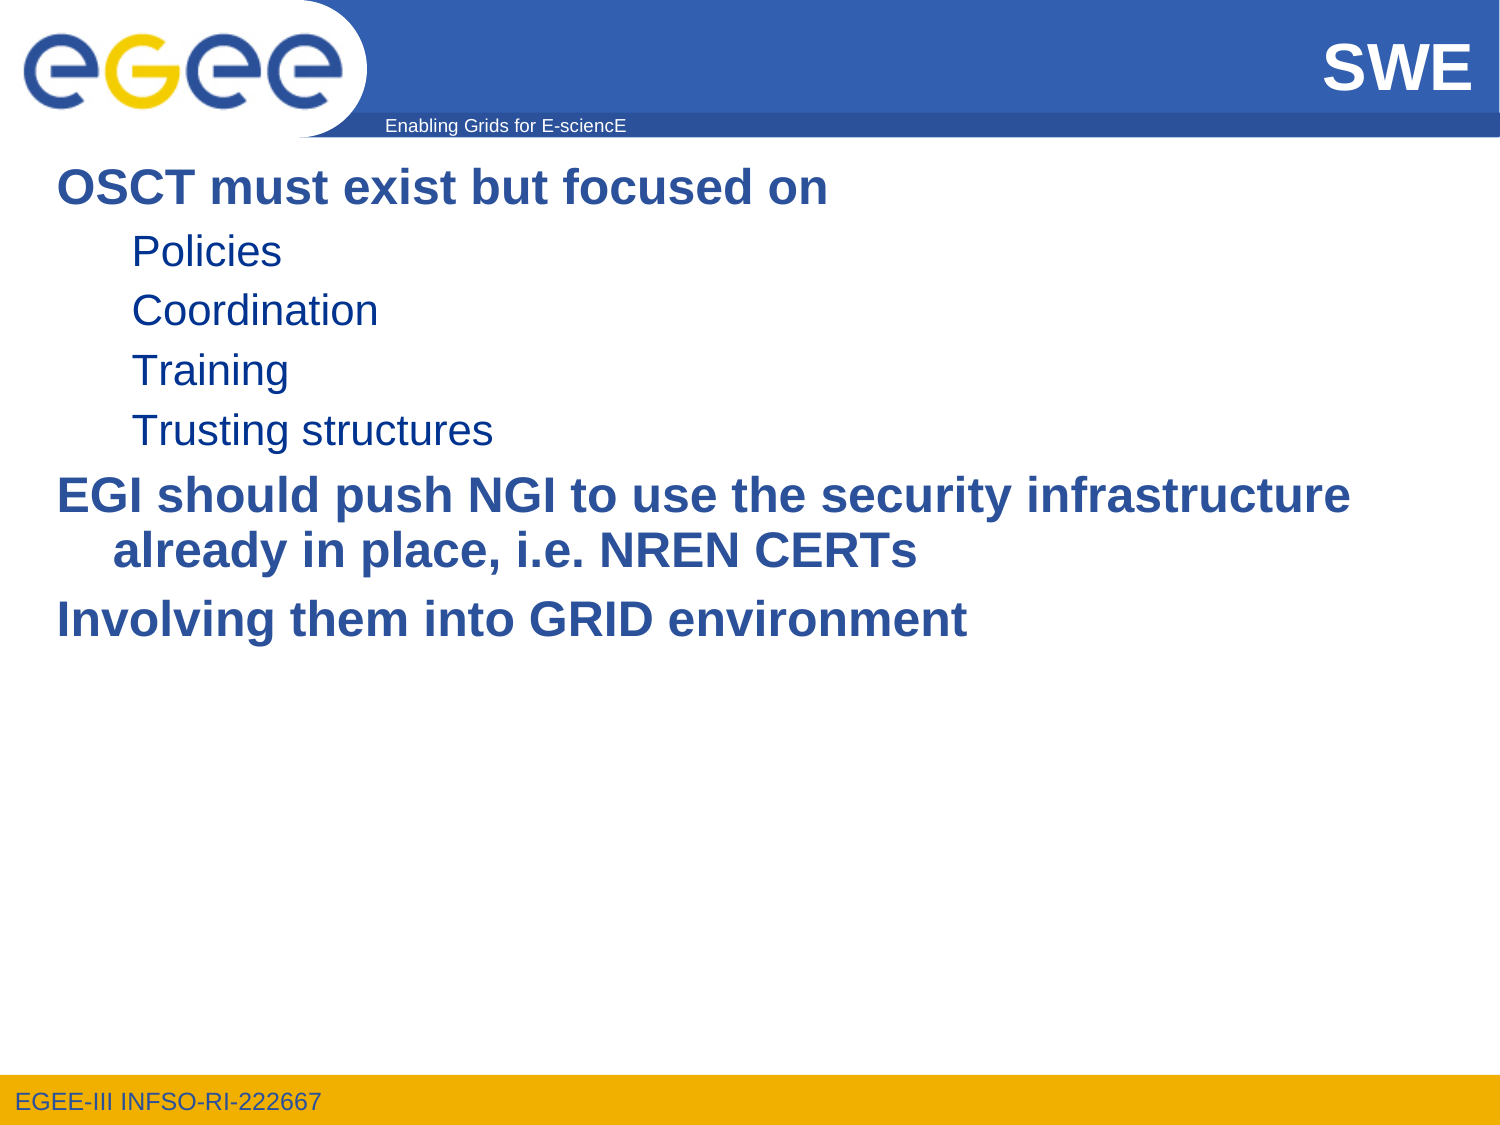

# SWE
OSCT must exist but focused on
Policies
Coordination
Training
Trusting structures
EGI should push NGI to use the security infrastructure already in place, i.e. NREN CERTs
Involving them into GRID environment